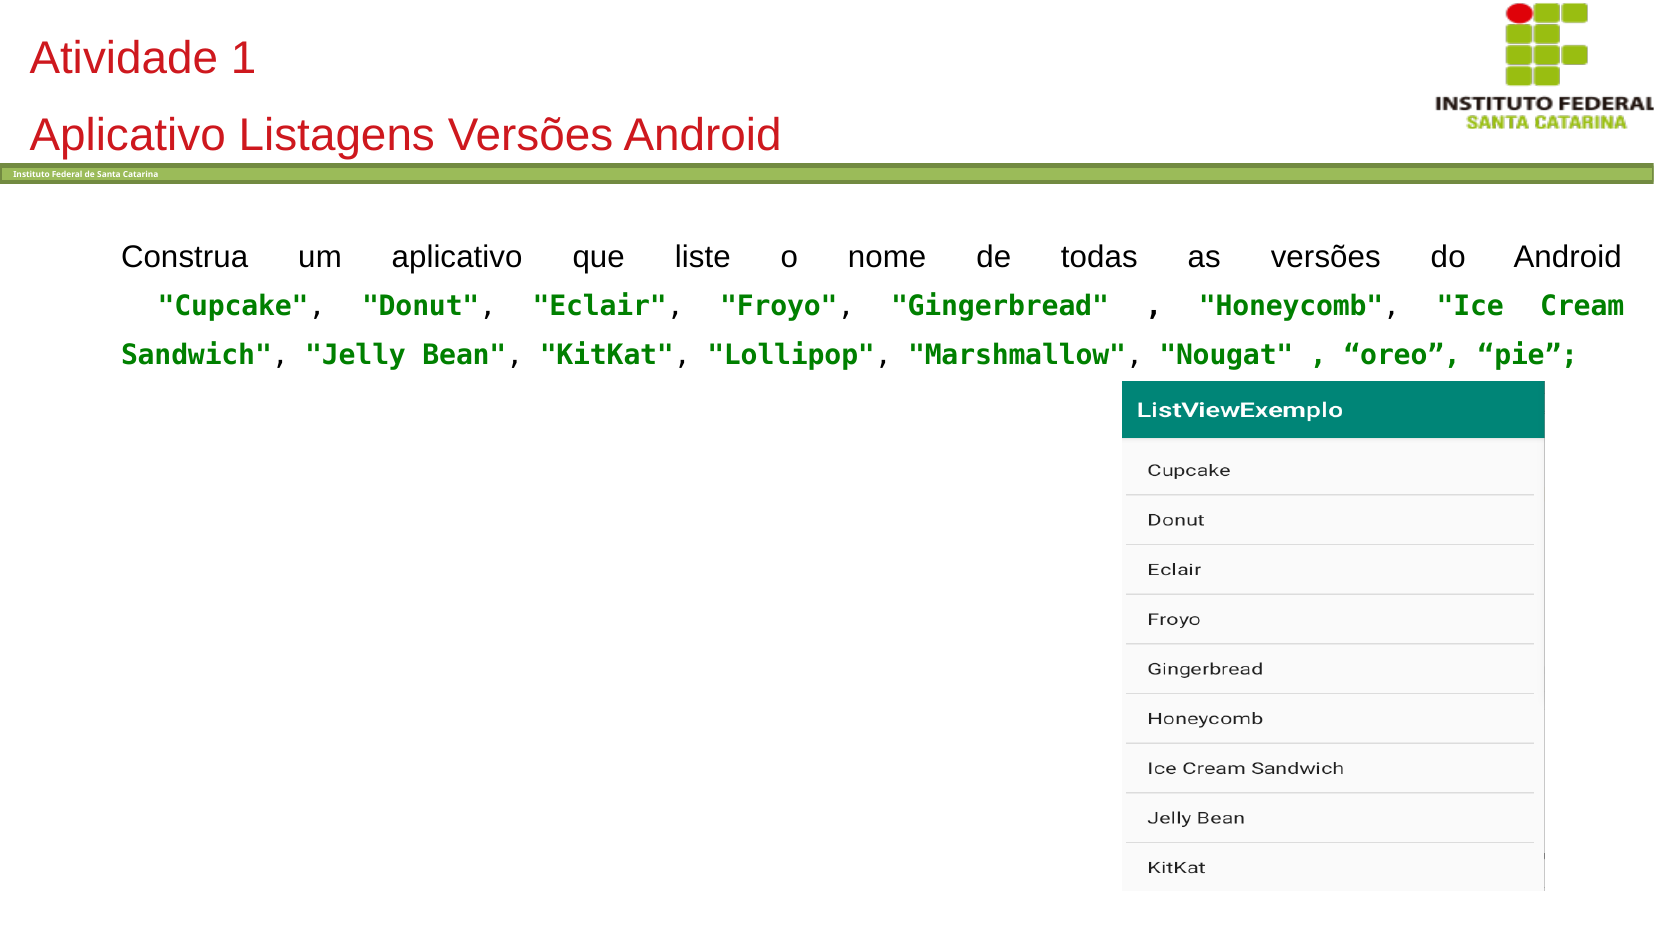

# Atividade 1 Aplicativo Listagens Versões Android
Construa um aplicativo que liste o nome de todas as versões do Android
 "Cupcake", "Donut", "Eclair", "Froyo", "Gingerbread" , "Honeycomb", "Ice Cream Sandwich", "Jelly Bean", "KitKat", "Lollipop", "Marshmallow", "Nougat" , “oreo”, “pie”;